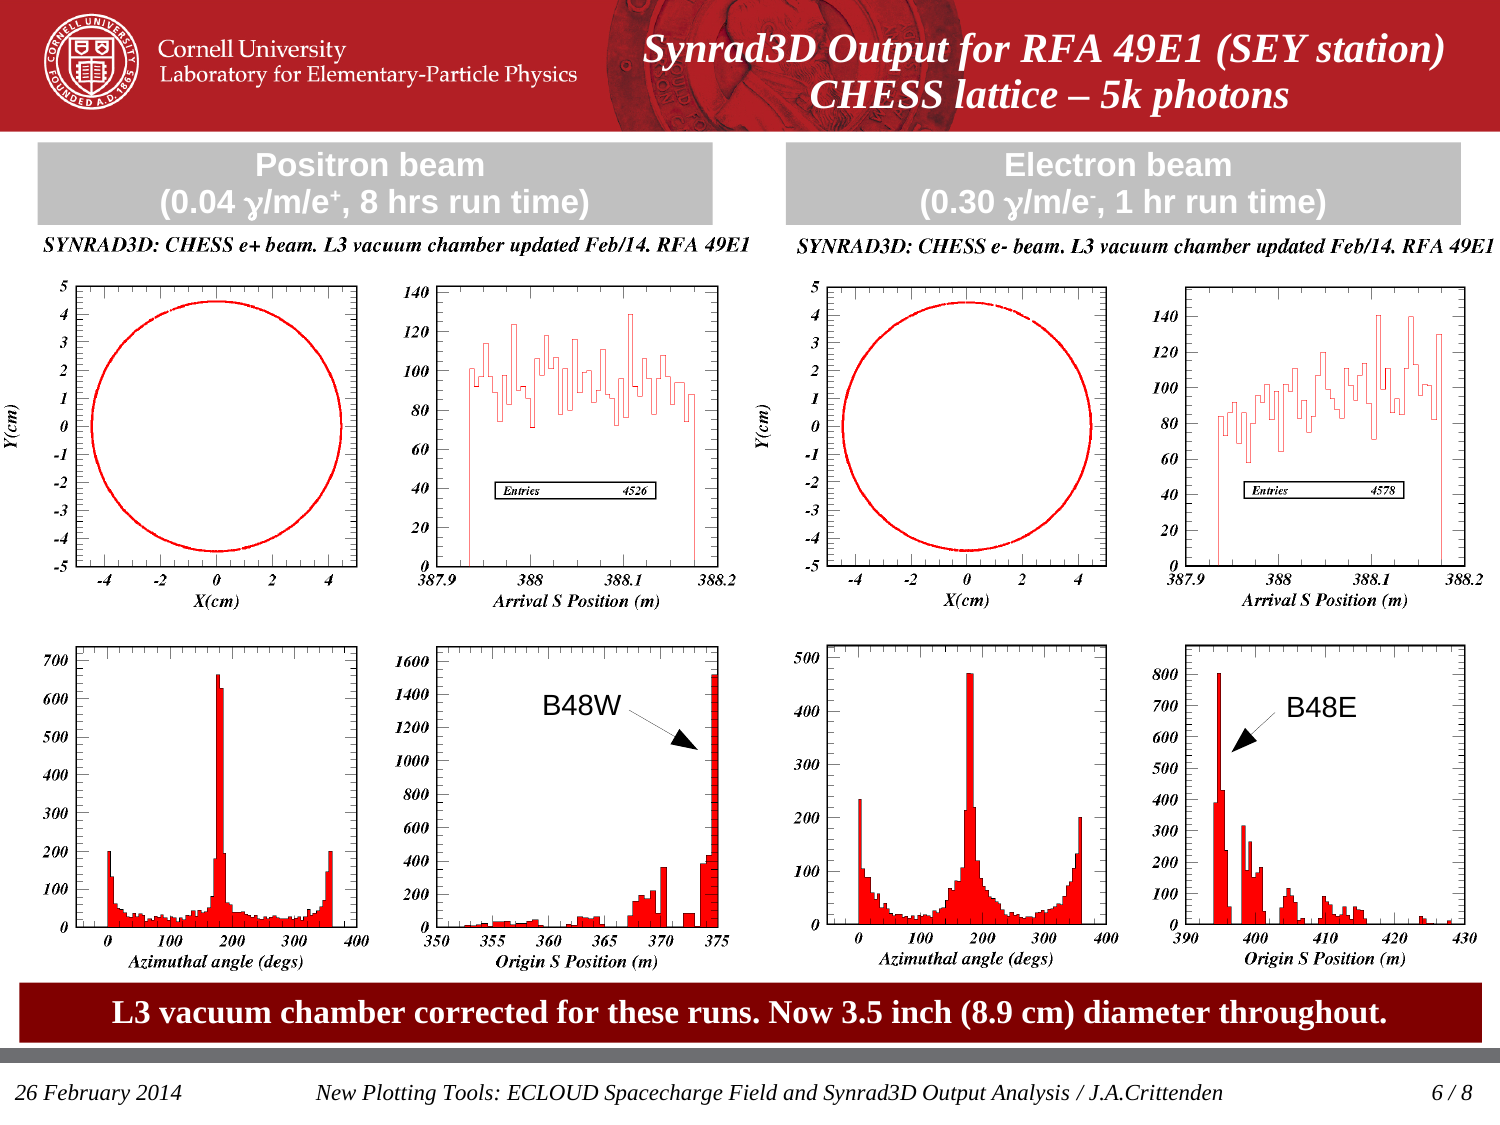

# Synrad3D Output for RFA 49E1 (SEY station) CHESS lattice – 5k photons
Positron beam
(0.04 g/m/e+, 8 hrs run time)
Electron beam
(0.30 g/m/e-, 1 hr run time)
B48W
B48E
L3 vacuum chamber corrected for these runs. Now 3.5 inch (8.9 cm) diameter throughout.